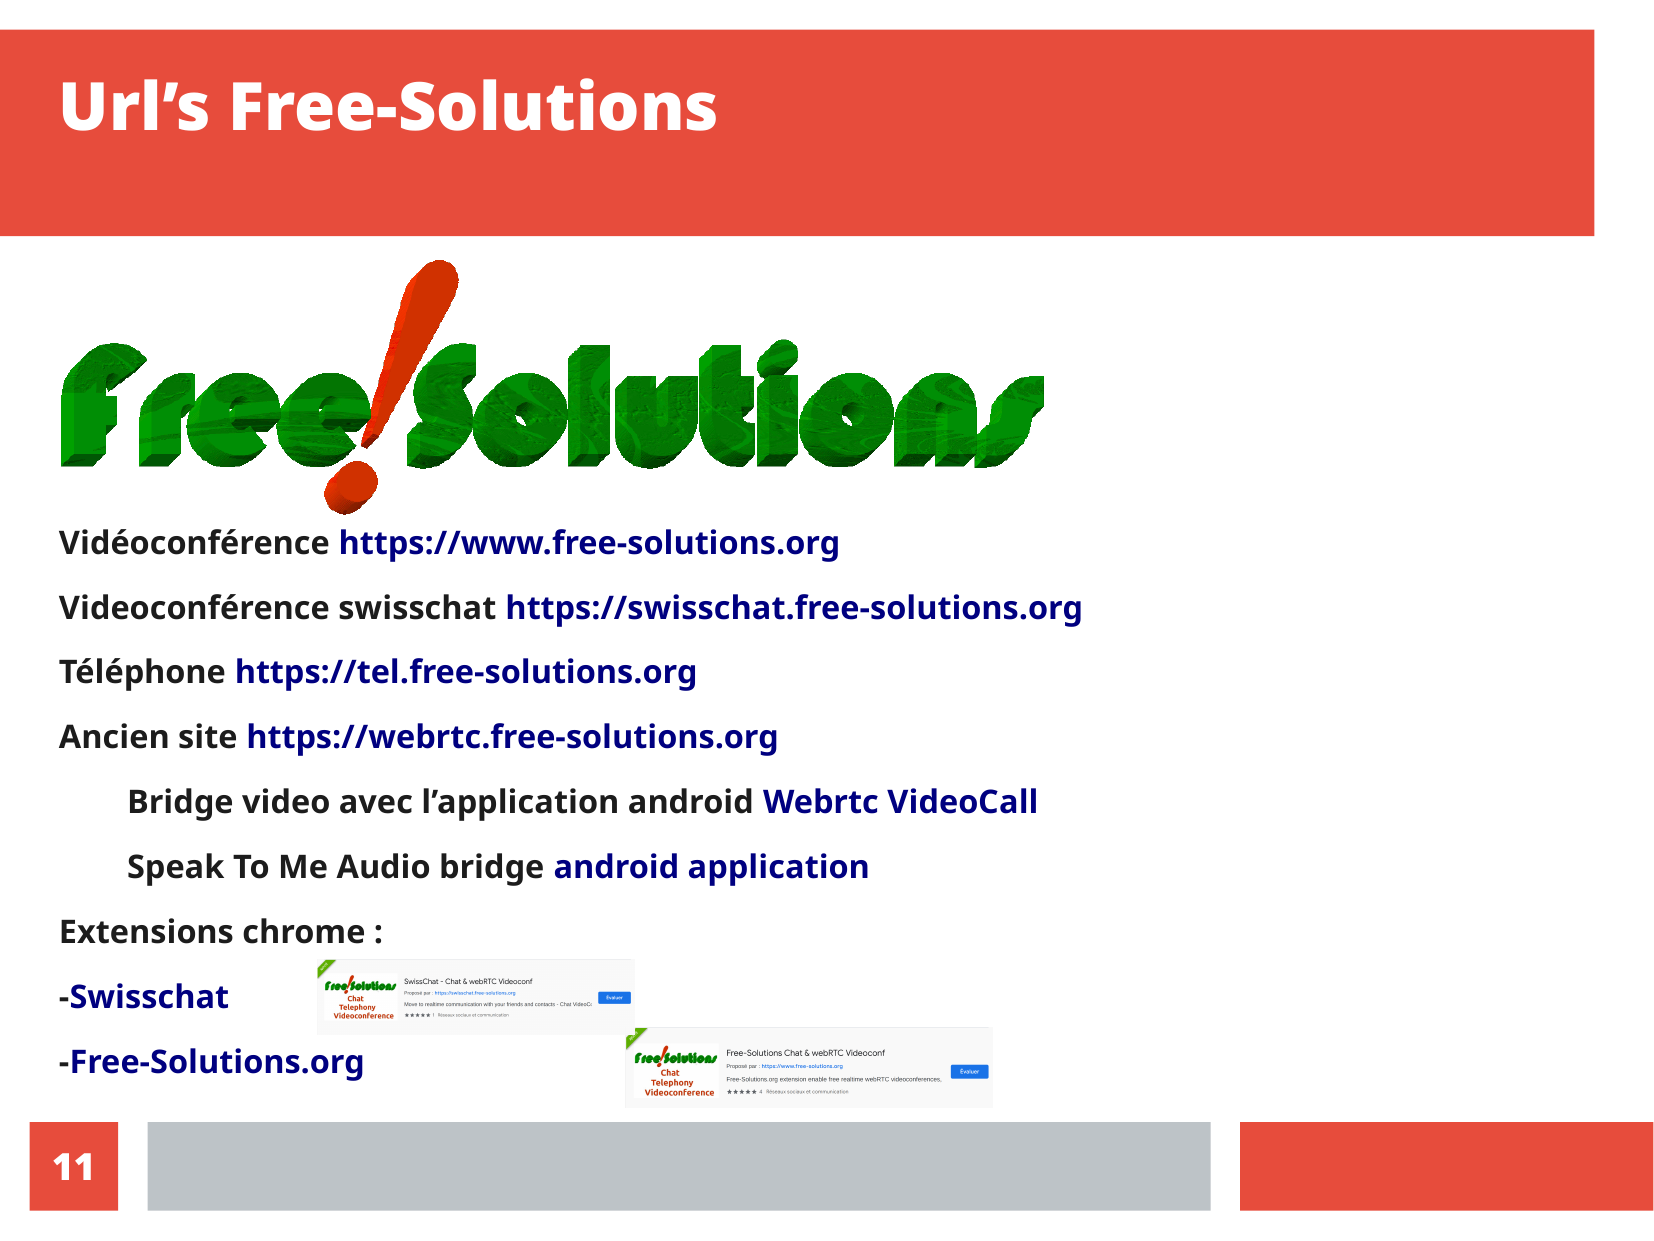

# Url’s Free-Solutions
Vidéoconférence https://www.free-solutions.org
Videoconférence swisschat https://swisschat.free-solutions.org
Téléphone https://tel.free-solutions.org
Ancien site https://webrtc.free-solutions.org
 Bridge video avec l’application android Webrtc VideoCall
 Speak To Me Audio bridge android application
Extensions chrome :
-Swisschat
-Free-Solutions.org
11